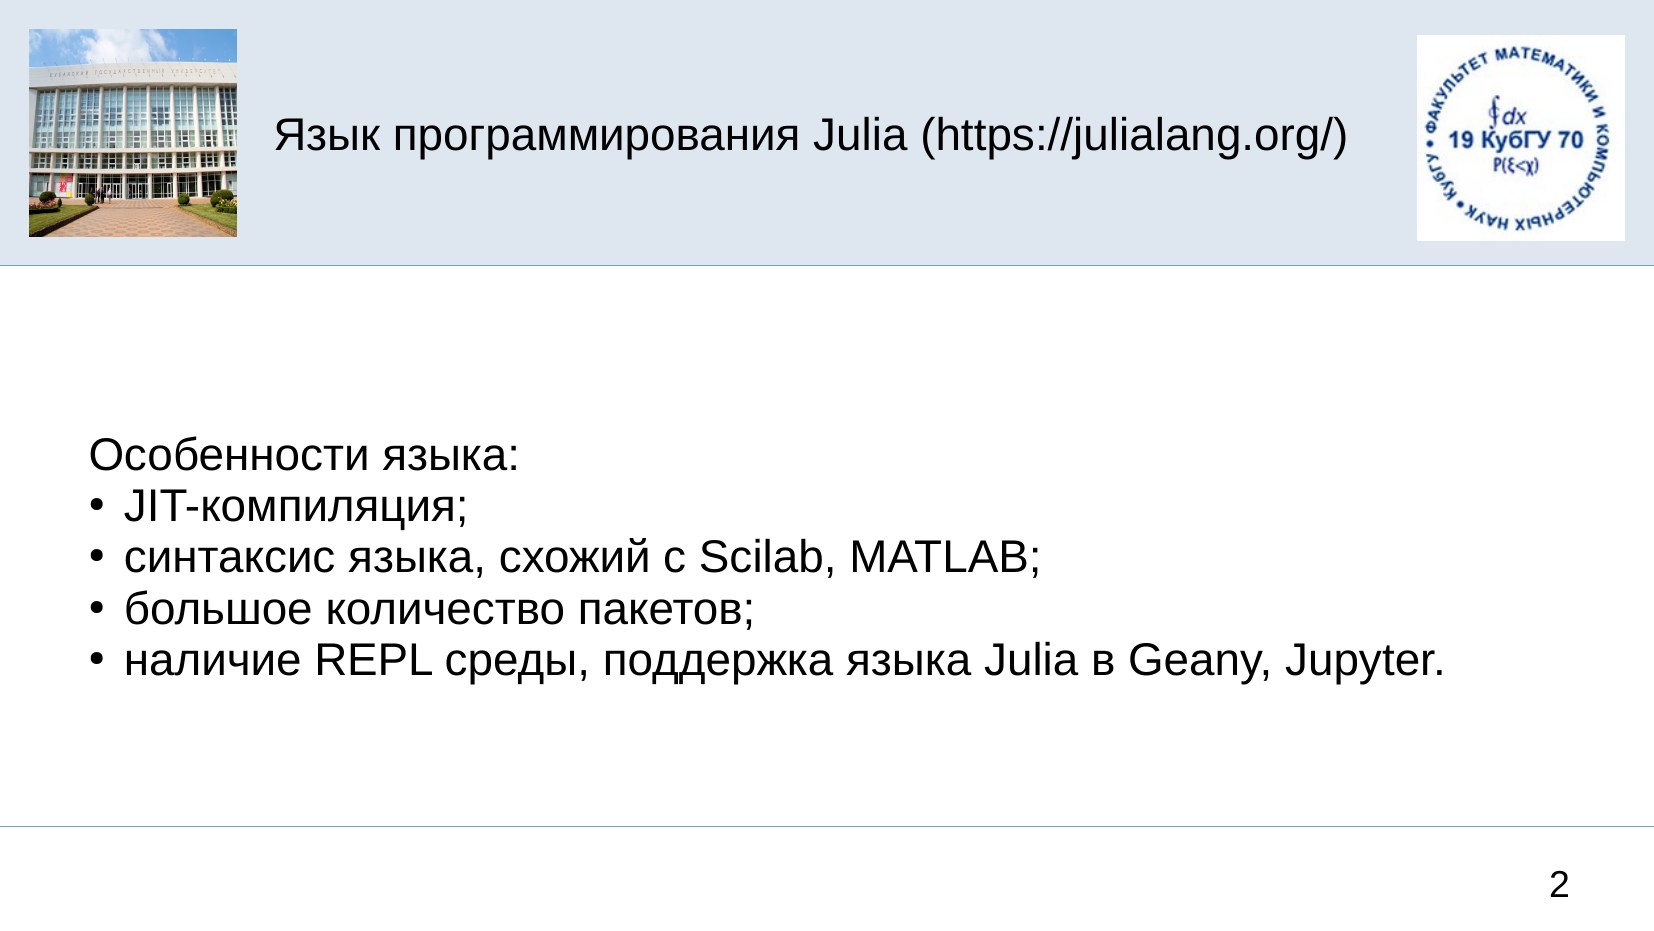

# Язык программирования Julia (https://julialang.org/)
Особенности языка:
JIT-компиляция;
синтаксис языка, схожий c Scilab, MATLAB;
большое количество пакетов;
наличие REPL среды, поддержка языка Julia в Geany, Jupyter.